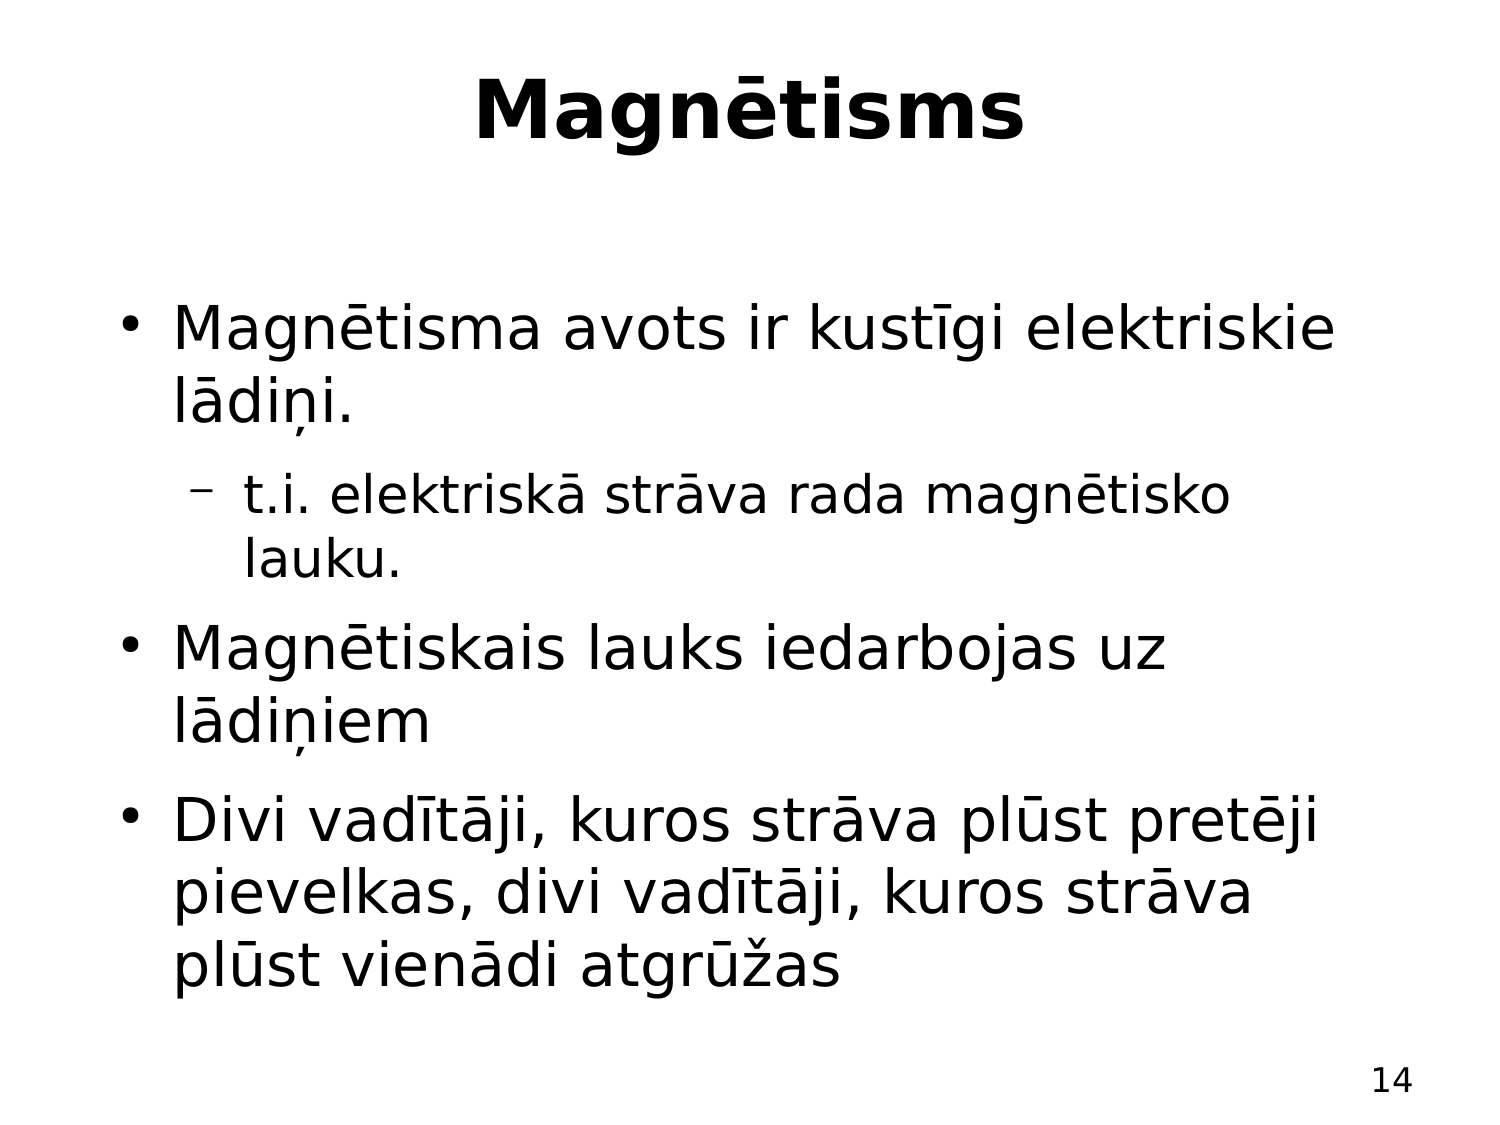

# Magnētisms
Magnētisma avots ir kustīgi elektriskie lādiņi.
t.i. elektriskā strāva rada magnētisko lauku.
Magnētiskais lauks iedarbojas uz lādiņiem
Divi vadītāji, kuros strāva plūst pretēji pievelkas, divi vadītāji, kuros strāva plūst vienādi atgrūžas